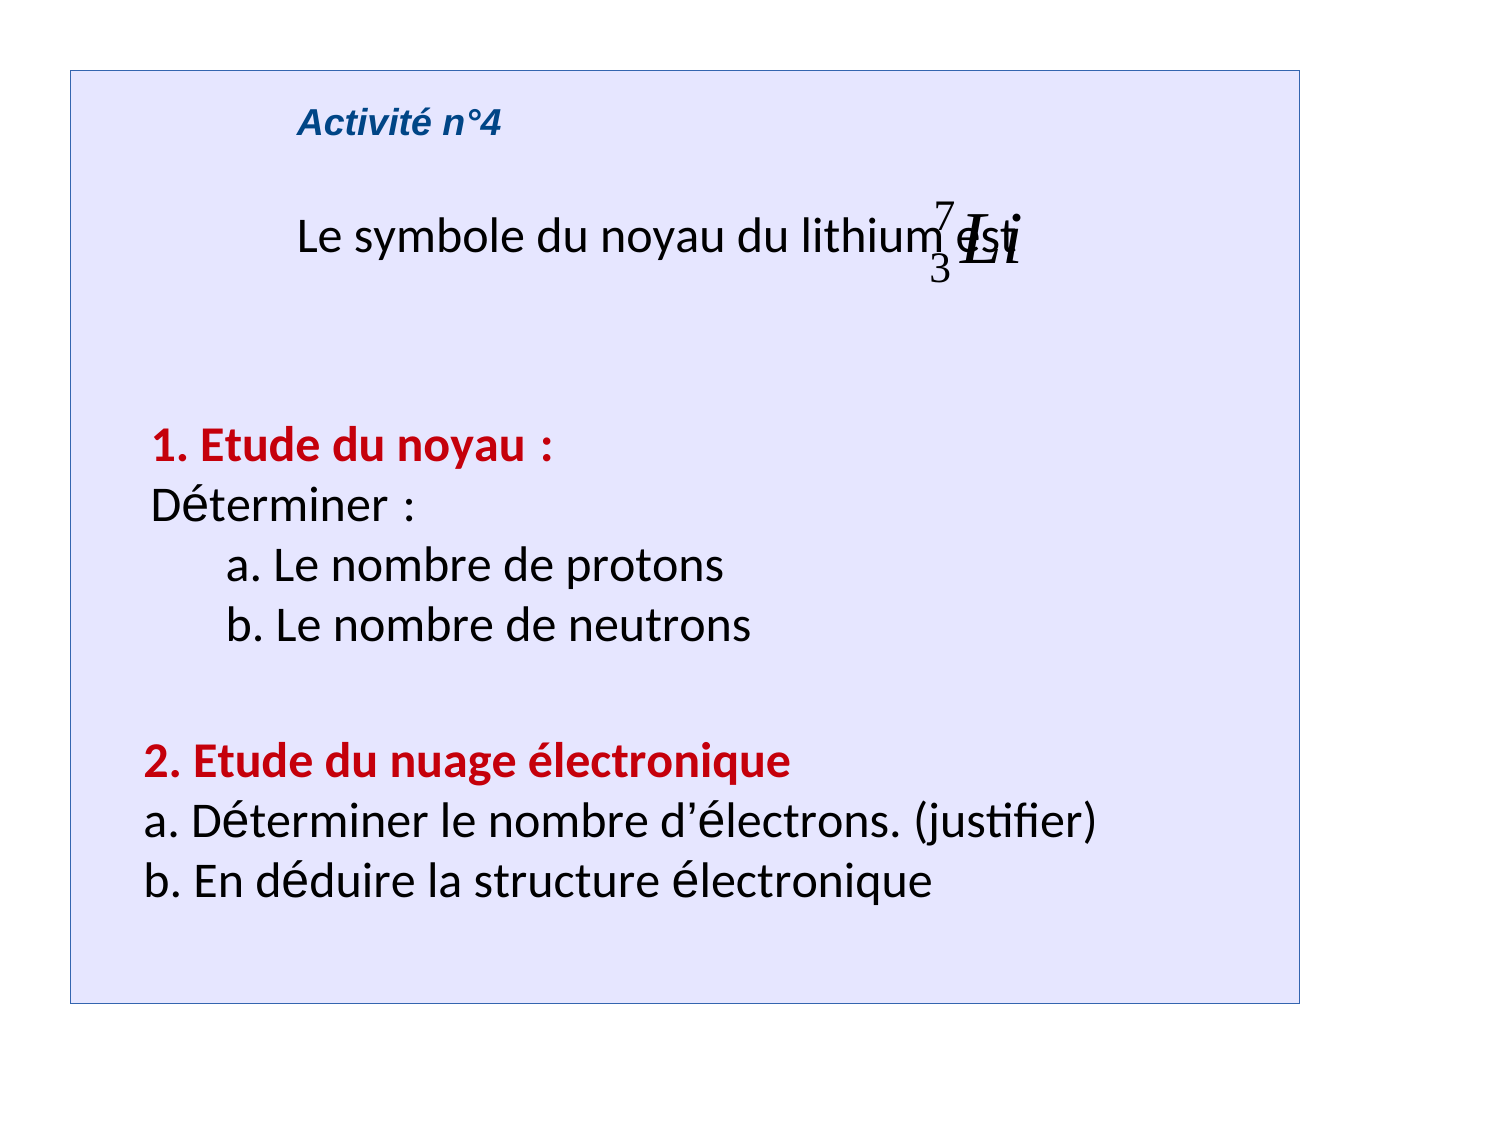

Activité n°4
Le symbole du noyau du lithium est
1. Etude du noyau :
Déterminer :
a. Le nombre de protons
b. Le nombre de neutrons
2. Etude du nuage électronique
a. Déterminer le nombre d’électrons. (justifier)
b. En déduire la structure électronique